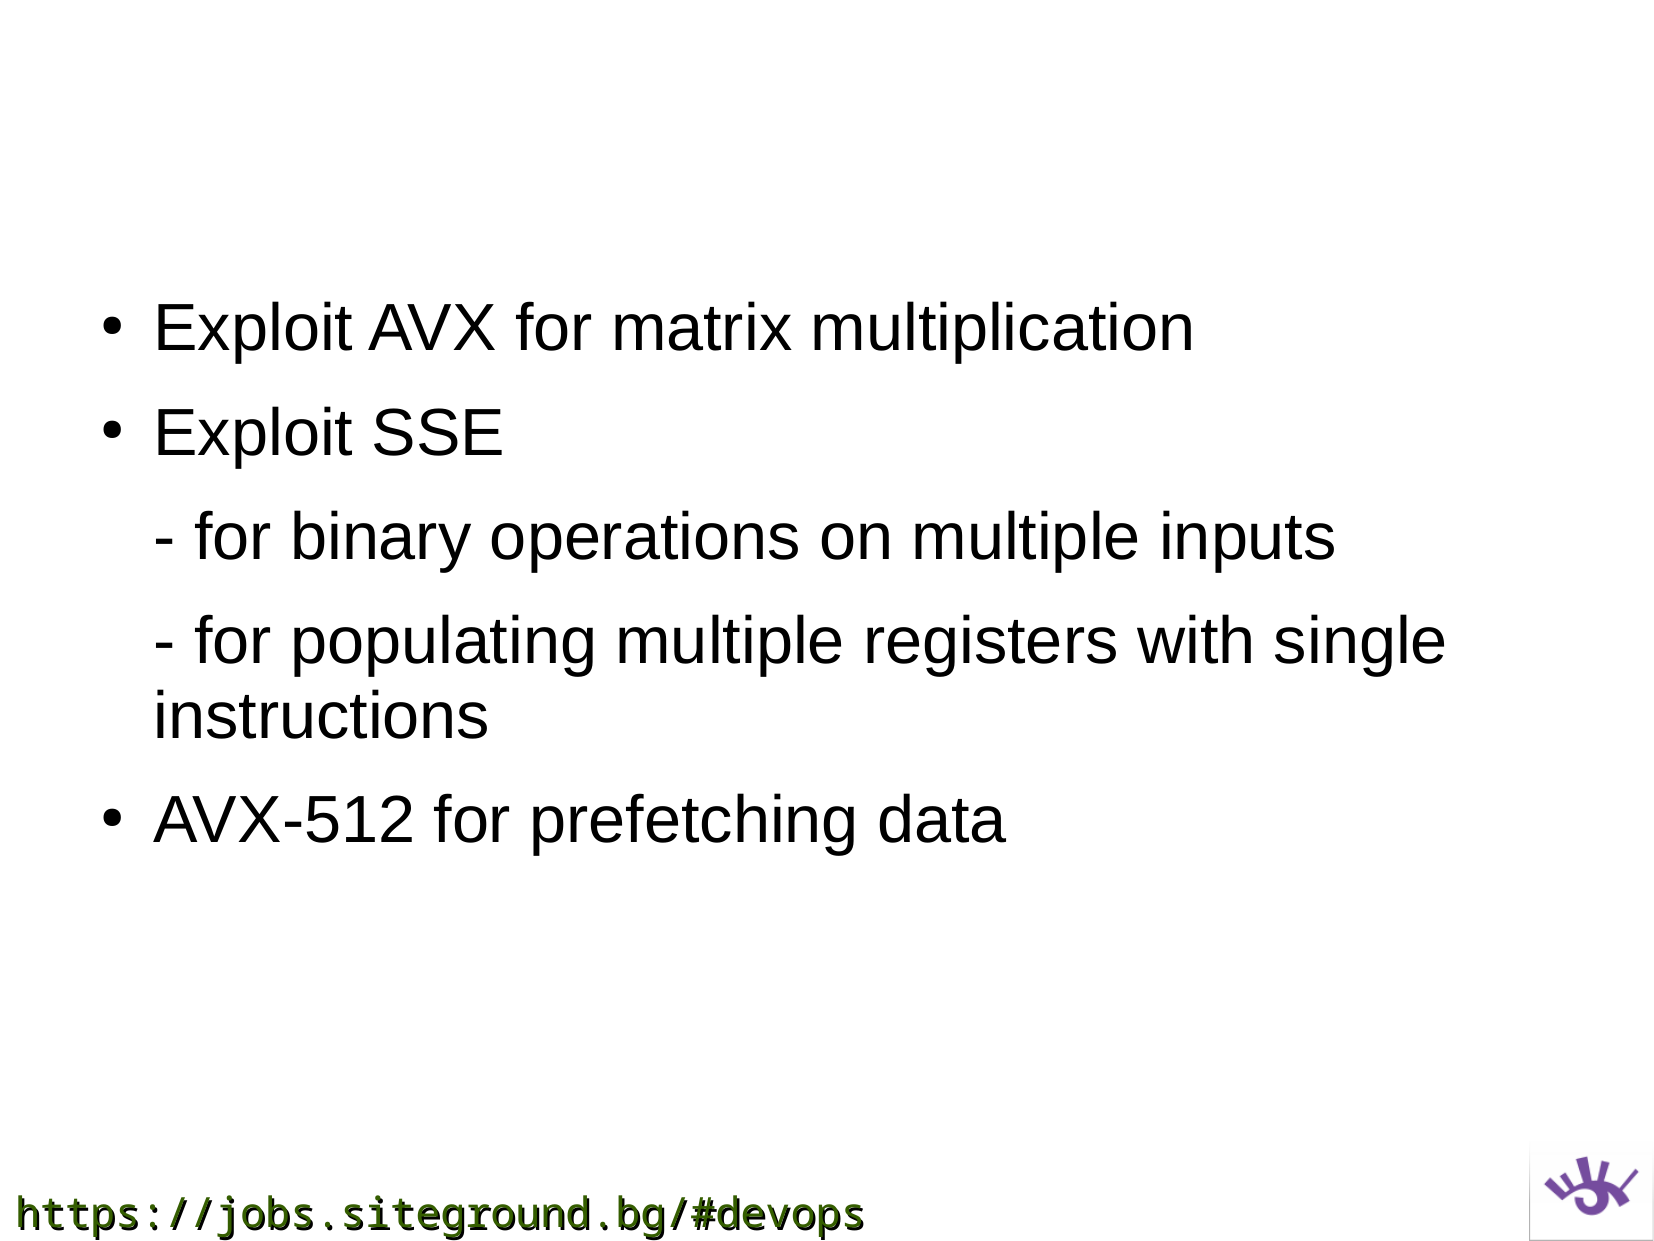

#
Exploit AVX for matrix multiplication
Exploit SSE
- for binary operations on multiple inputs
- for populating multiple registers with single instructions
AVX-512 for prefetching data
https://jobs.siteground.bg/#devops